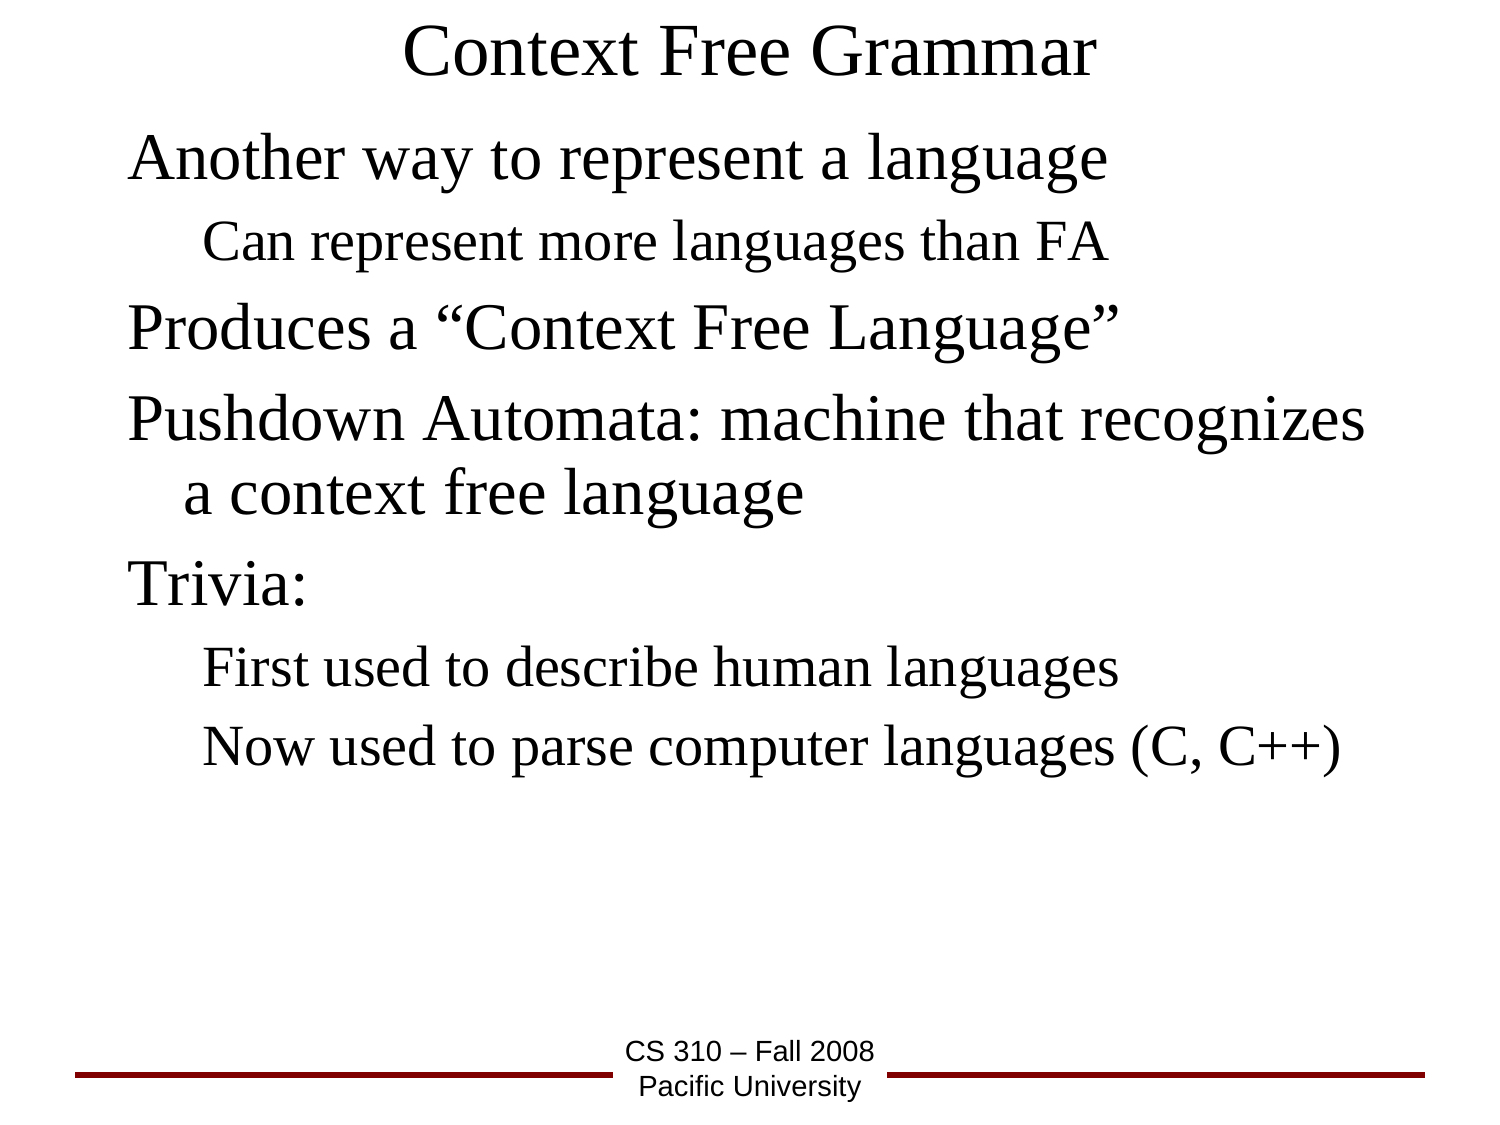

# Context Free Grammar
Another way to represent a language
Can represent more languages than FA
Produces a “Context Free Language”
Pushdown Automata: machine that recognizes a context free language
Trivia:
First used to describe human languages
Now used to parse computer languages (C, C++)